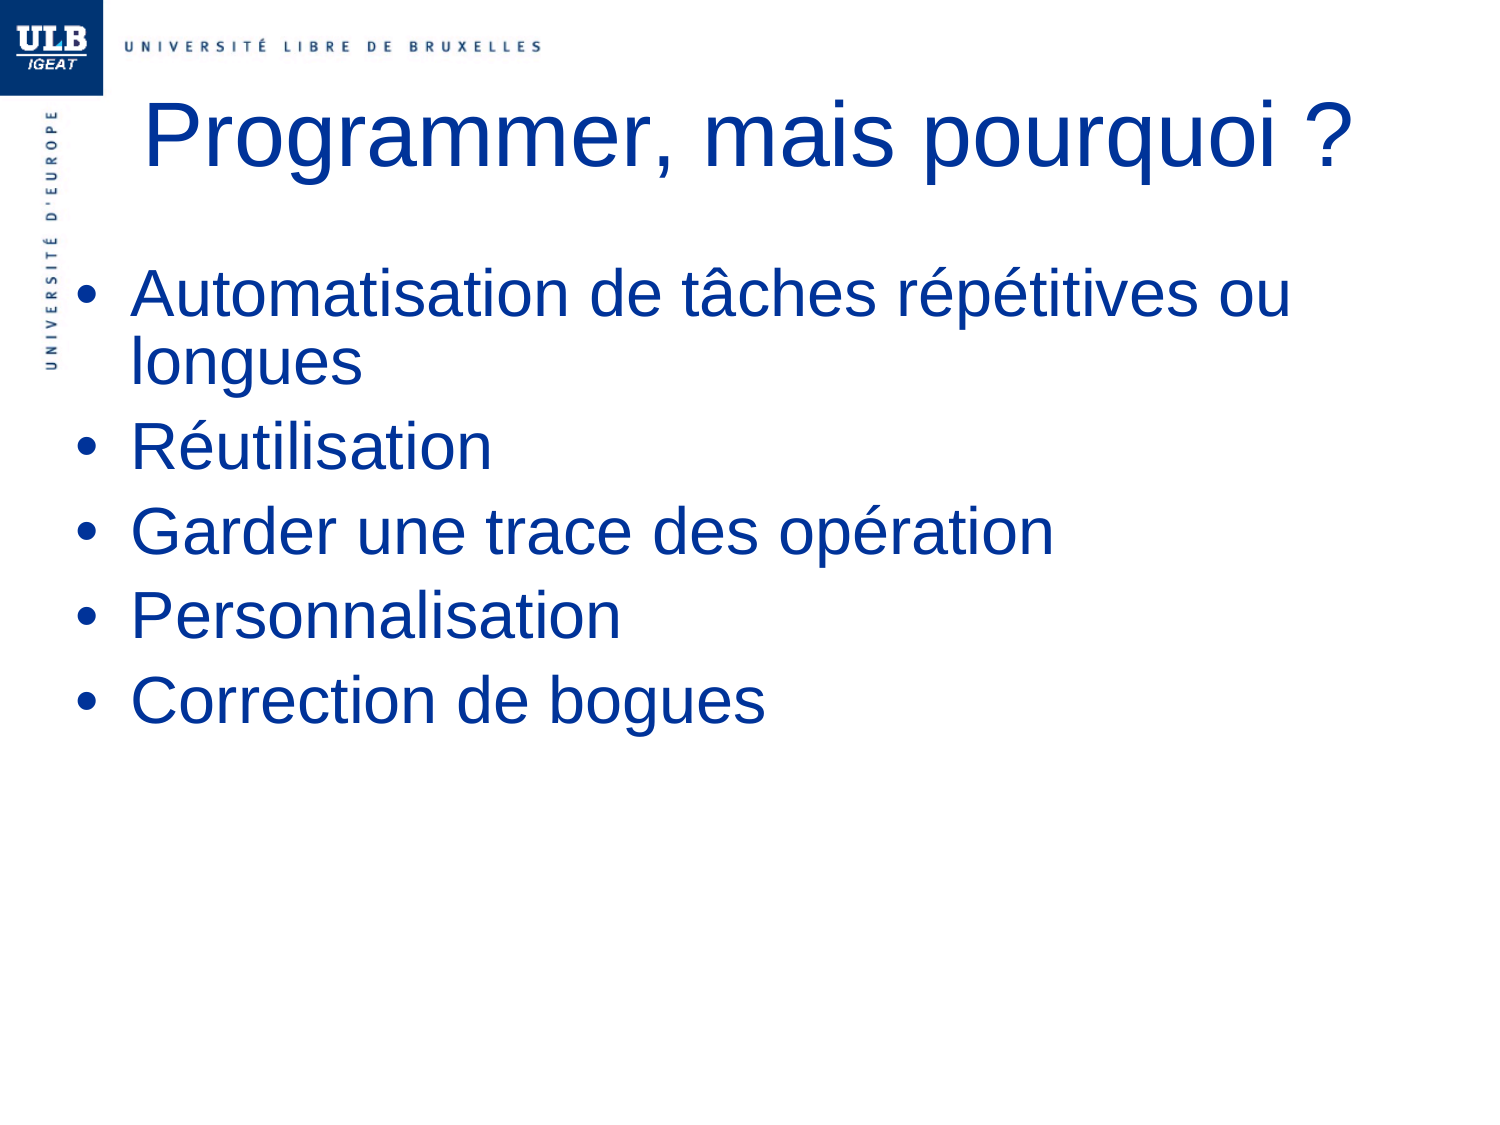

# Programmer, mais pourquoi ?
Automatisation de tâches répétitives ou longues
Réutilisation
Garder une trace des opération
Personnalisation
Correction de bogues